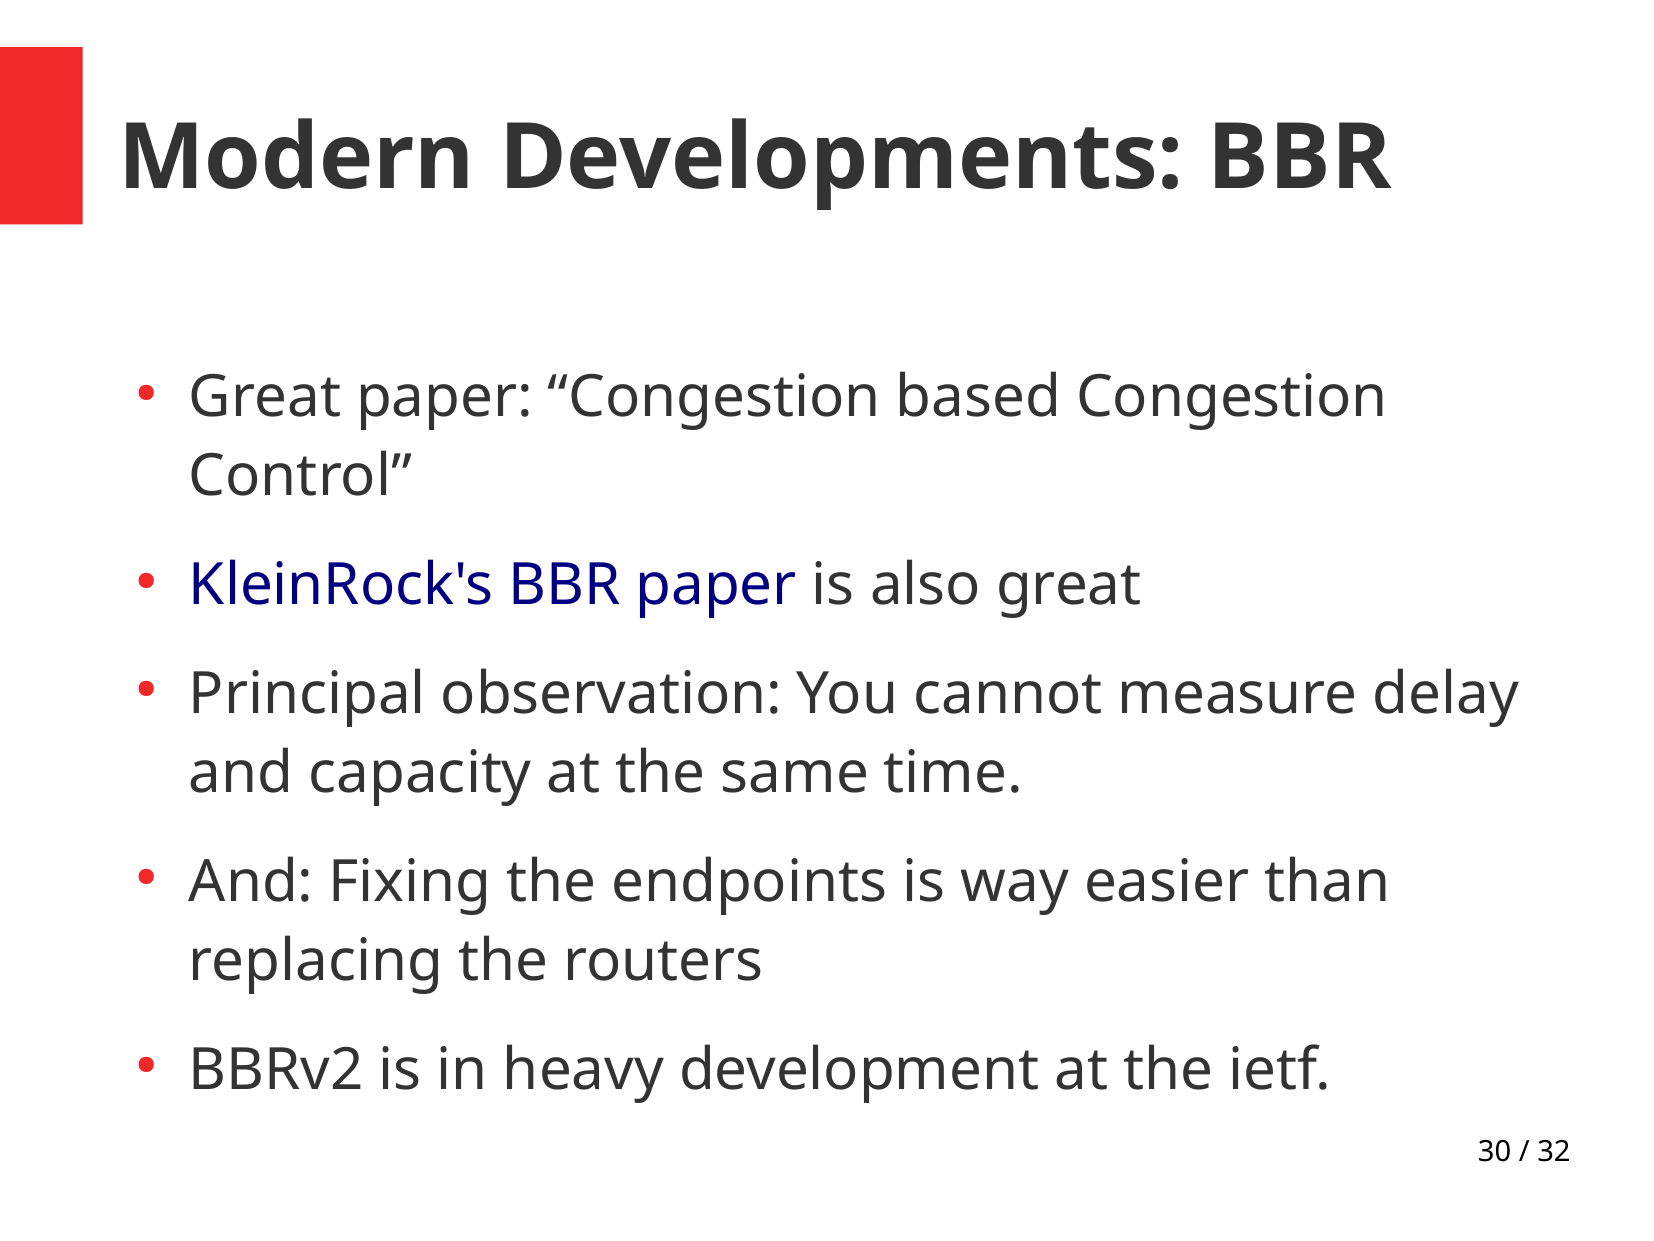

# Modern Developments: BBR
Great paper: “Congestion based Congestion Control”
KleinRock's BBR paper is also great
Principal observation: You cannot measure delay and capacity at the same time.
And: Fixing the endpoints is way easier than replacing the routers
BBRv2 is in heavy development at the ietf.
30